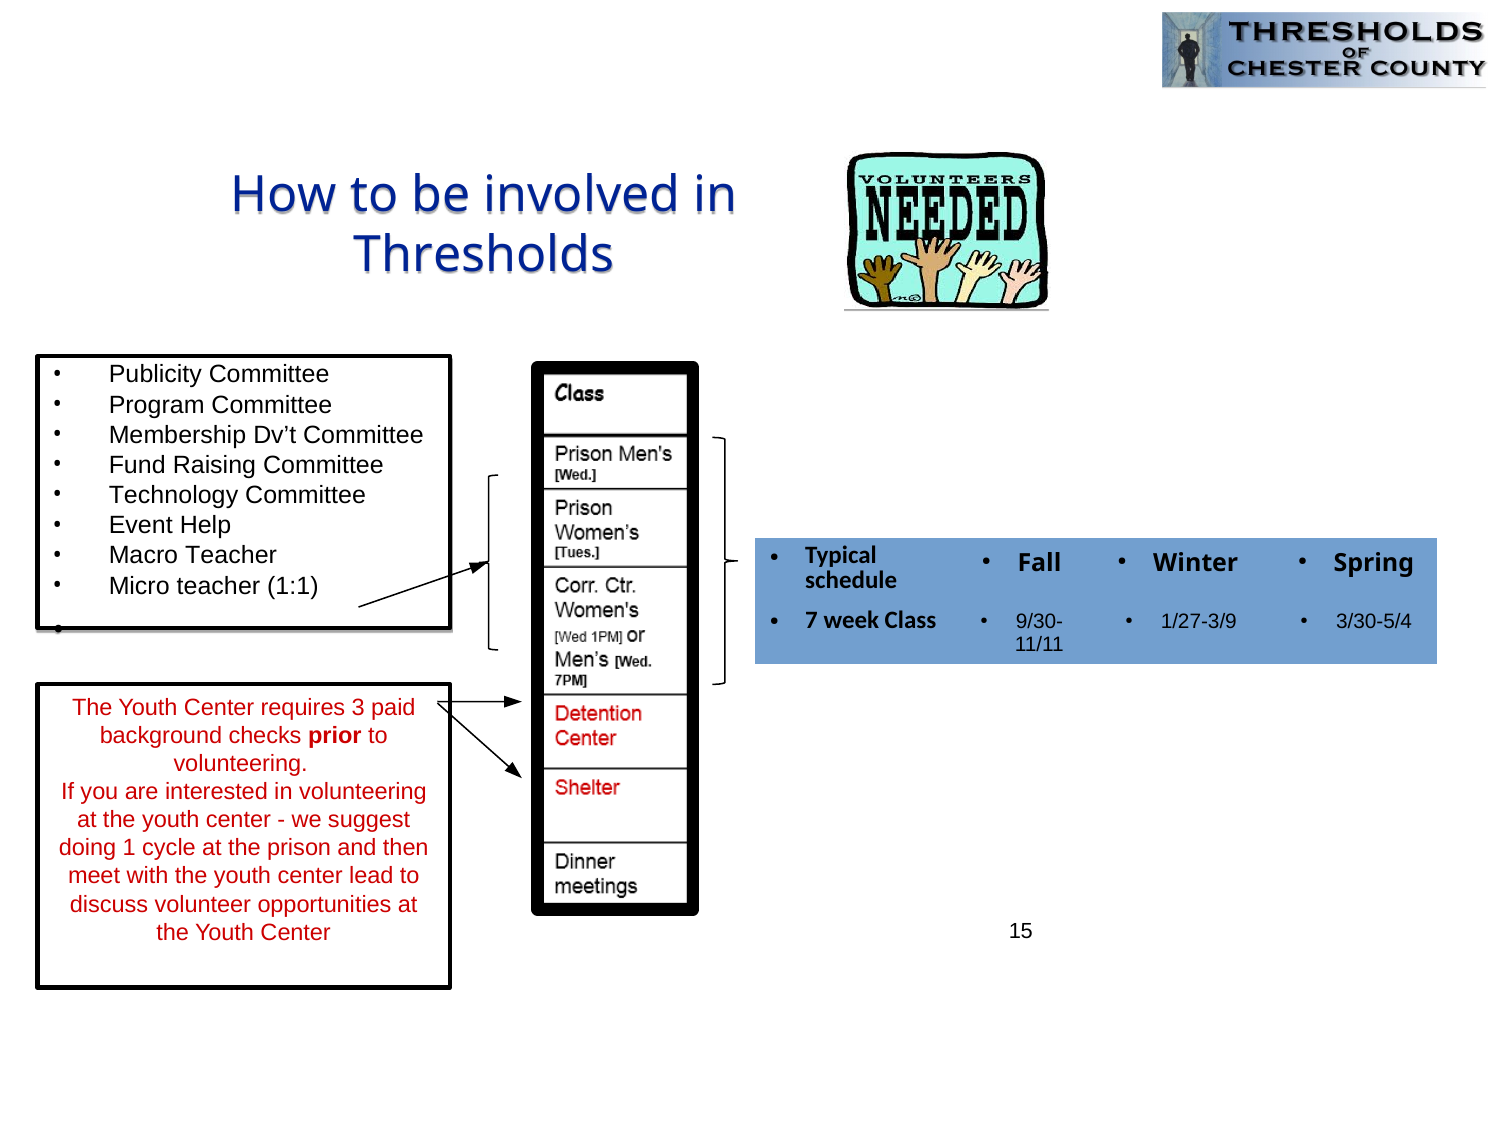

# How to be involved in Thresholds
Publicity Committee
Program Committee
Membership Dv’t Committee
Fund Raising Committee
Technology Committee
Event Help
Macro Teacher
Micro teacher (1:1)
| Typical schedule | Fall | Winter | Spring |
| --- | --- | --- | --- |
| 7 week Class | 9/30-11/11 | 1/27-3/9 | 3/30-5/4 |
The Youth Center requires 3 paid background checks prior to volunteering.
If you are interested in volunteering at the youth center - we suggest doing 1 cycle at the prison and then meet with the youth center lead to discuss volunteer opportunities at the Youth Center
13